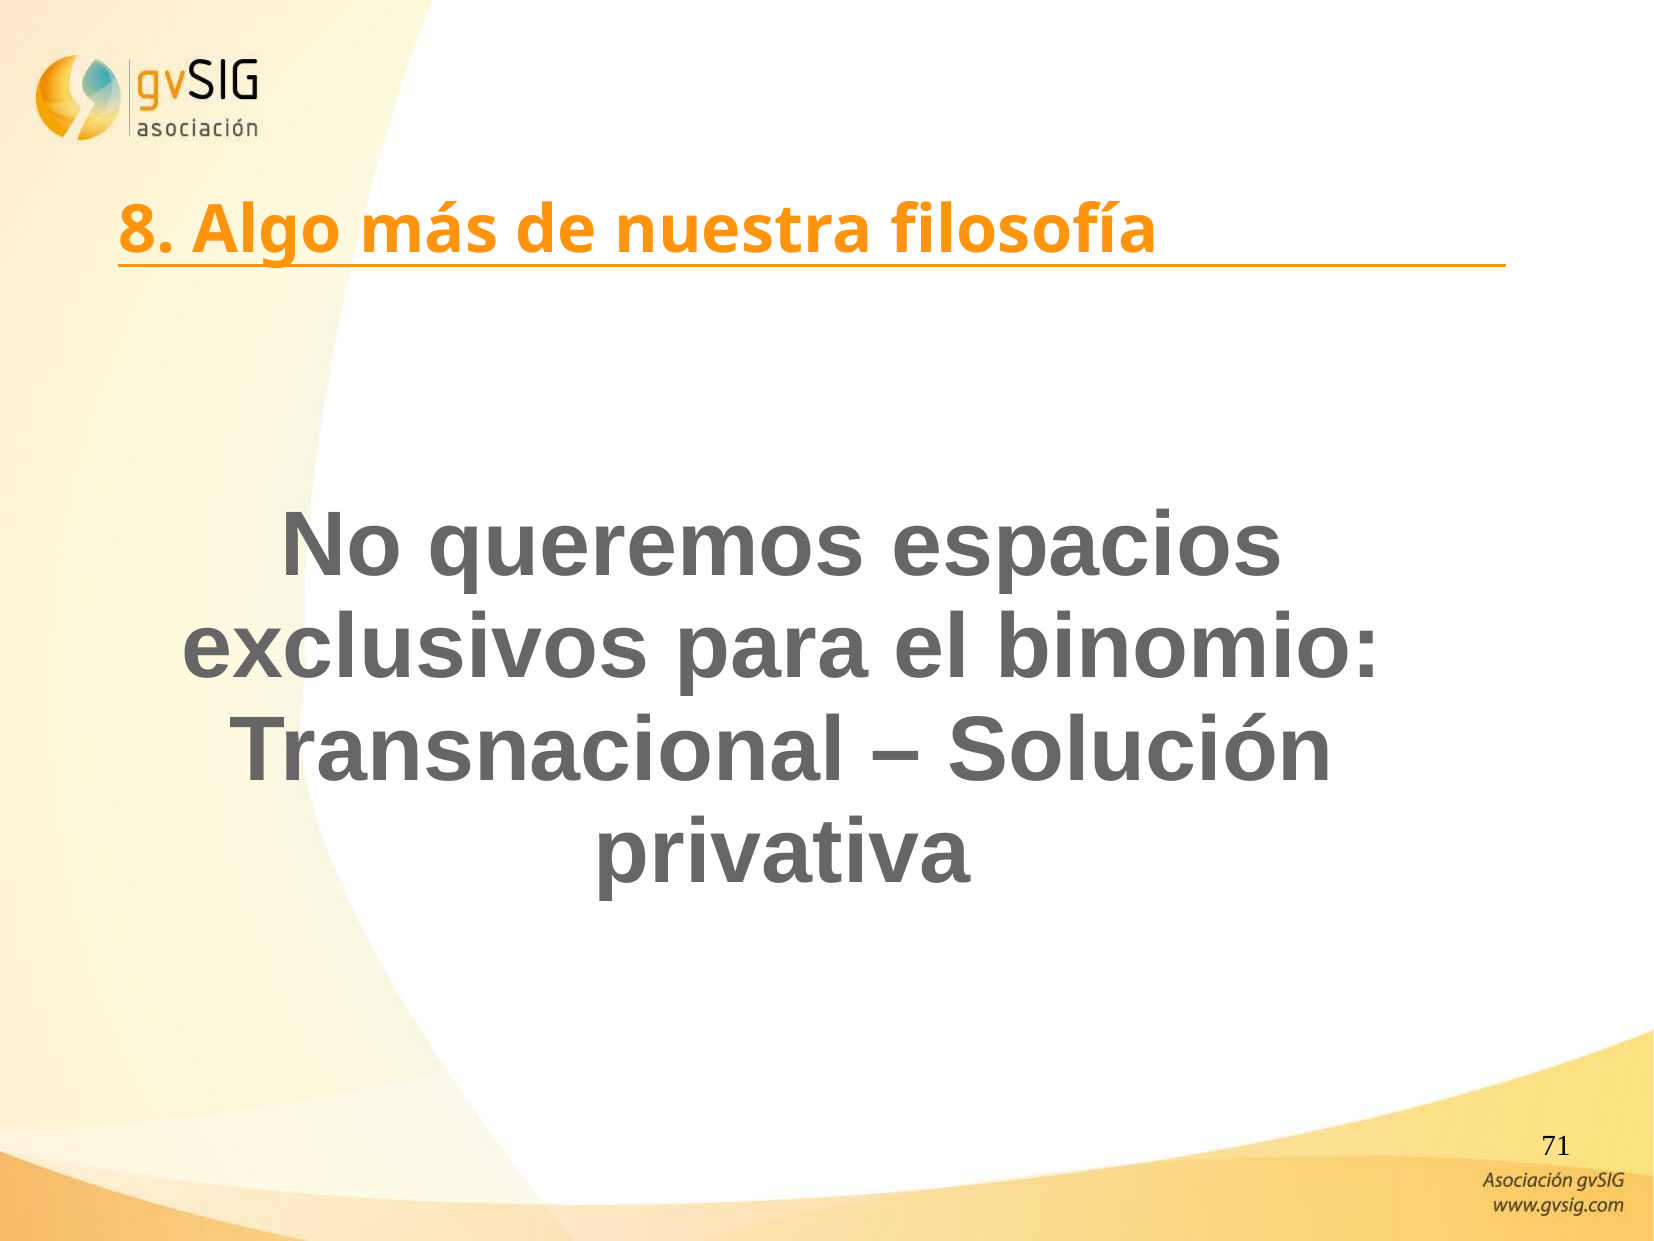

# 8. Algo más de nuestra filosofía
No queremos espacios exclusivos para el binomio: Transnacional – Solución privativa
71